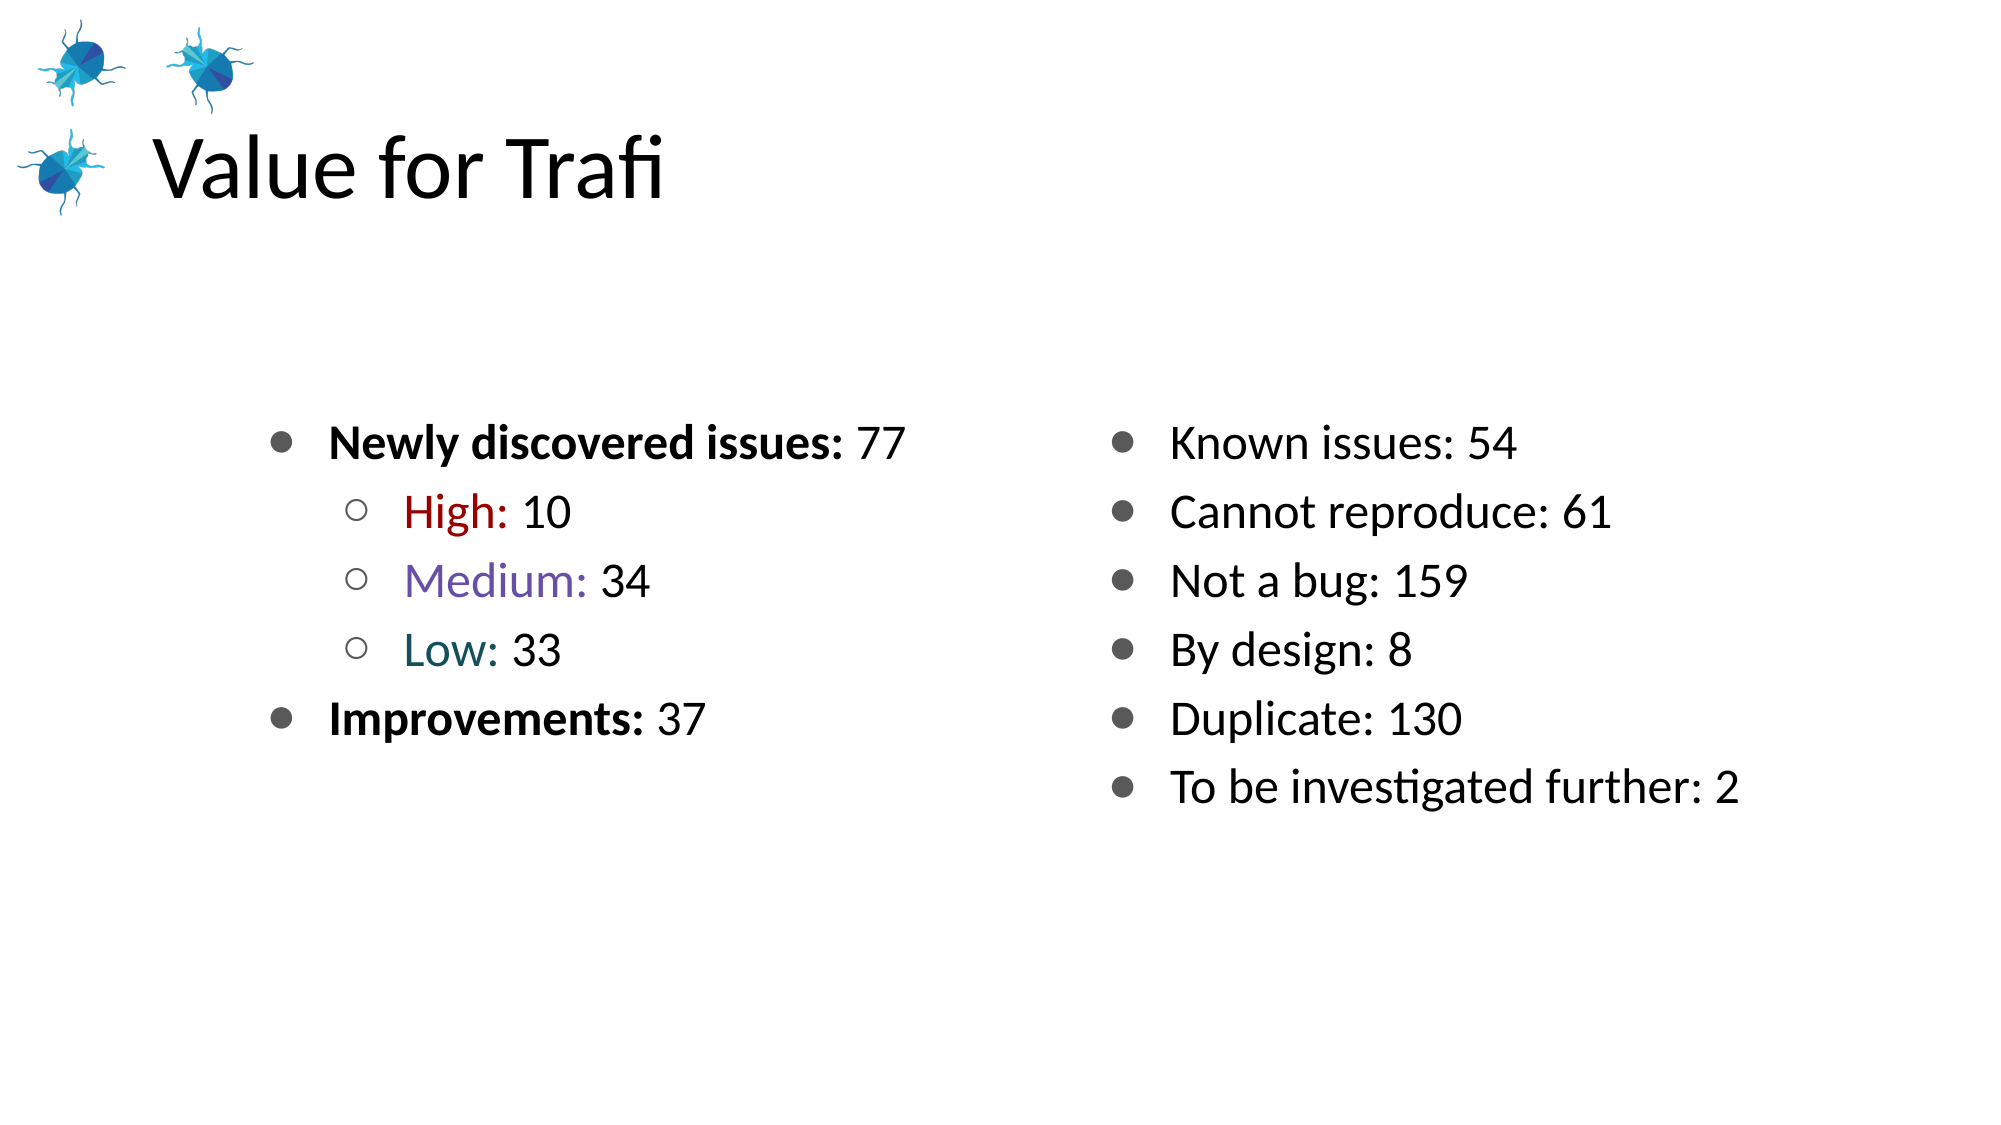

# Value for Trafi
Newly discovered issues: 77
High: 10
Medium: 34
Low: 33
Improvements: 37
Known issues: 54
Cannot reproduce: 61
Not a bug: 159
By design: 8
Duplicate: 130
To be investigated further: 2